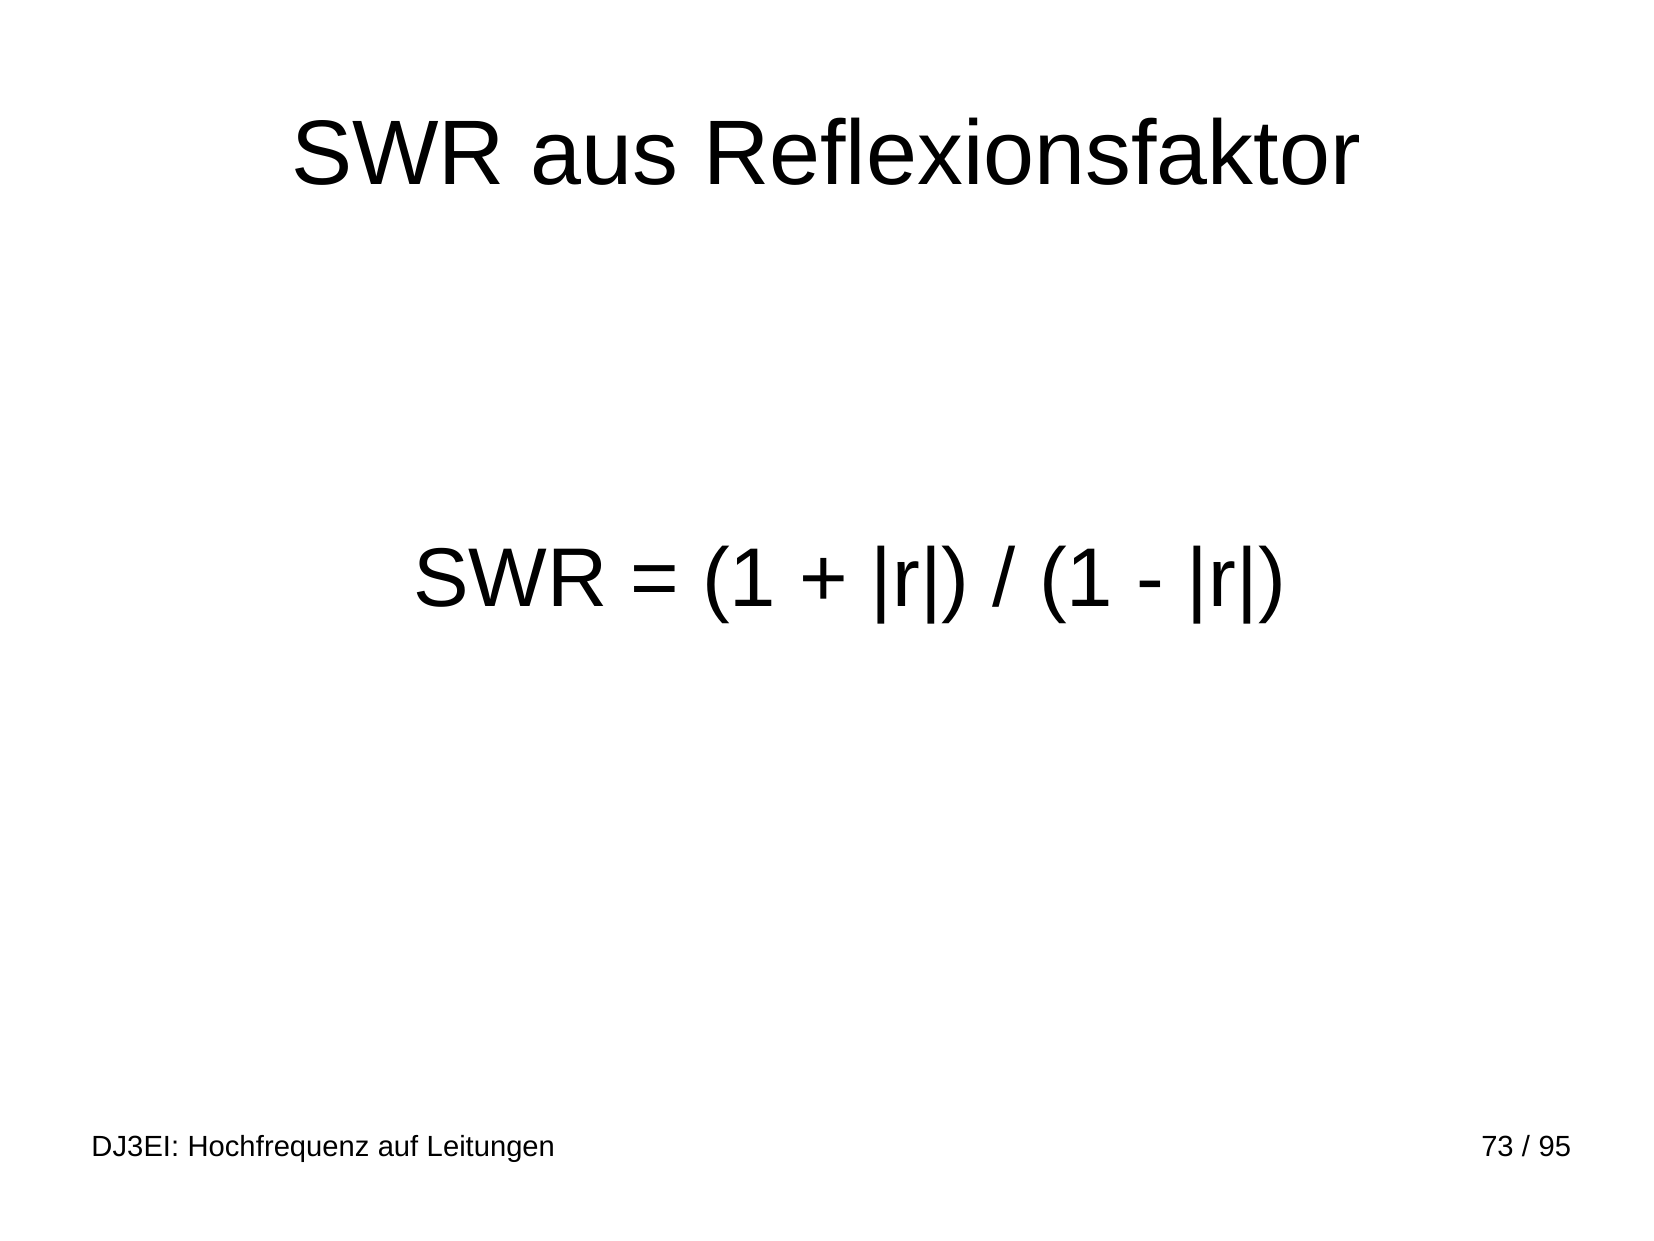

# SWR aus Reflexionsfaktor
SWR = (1 + |r|) / (1 - |r|)